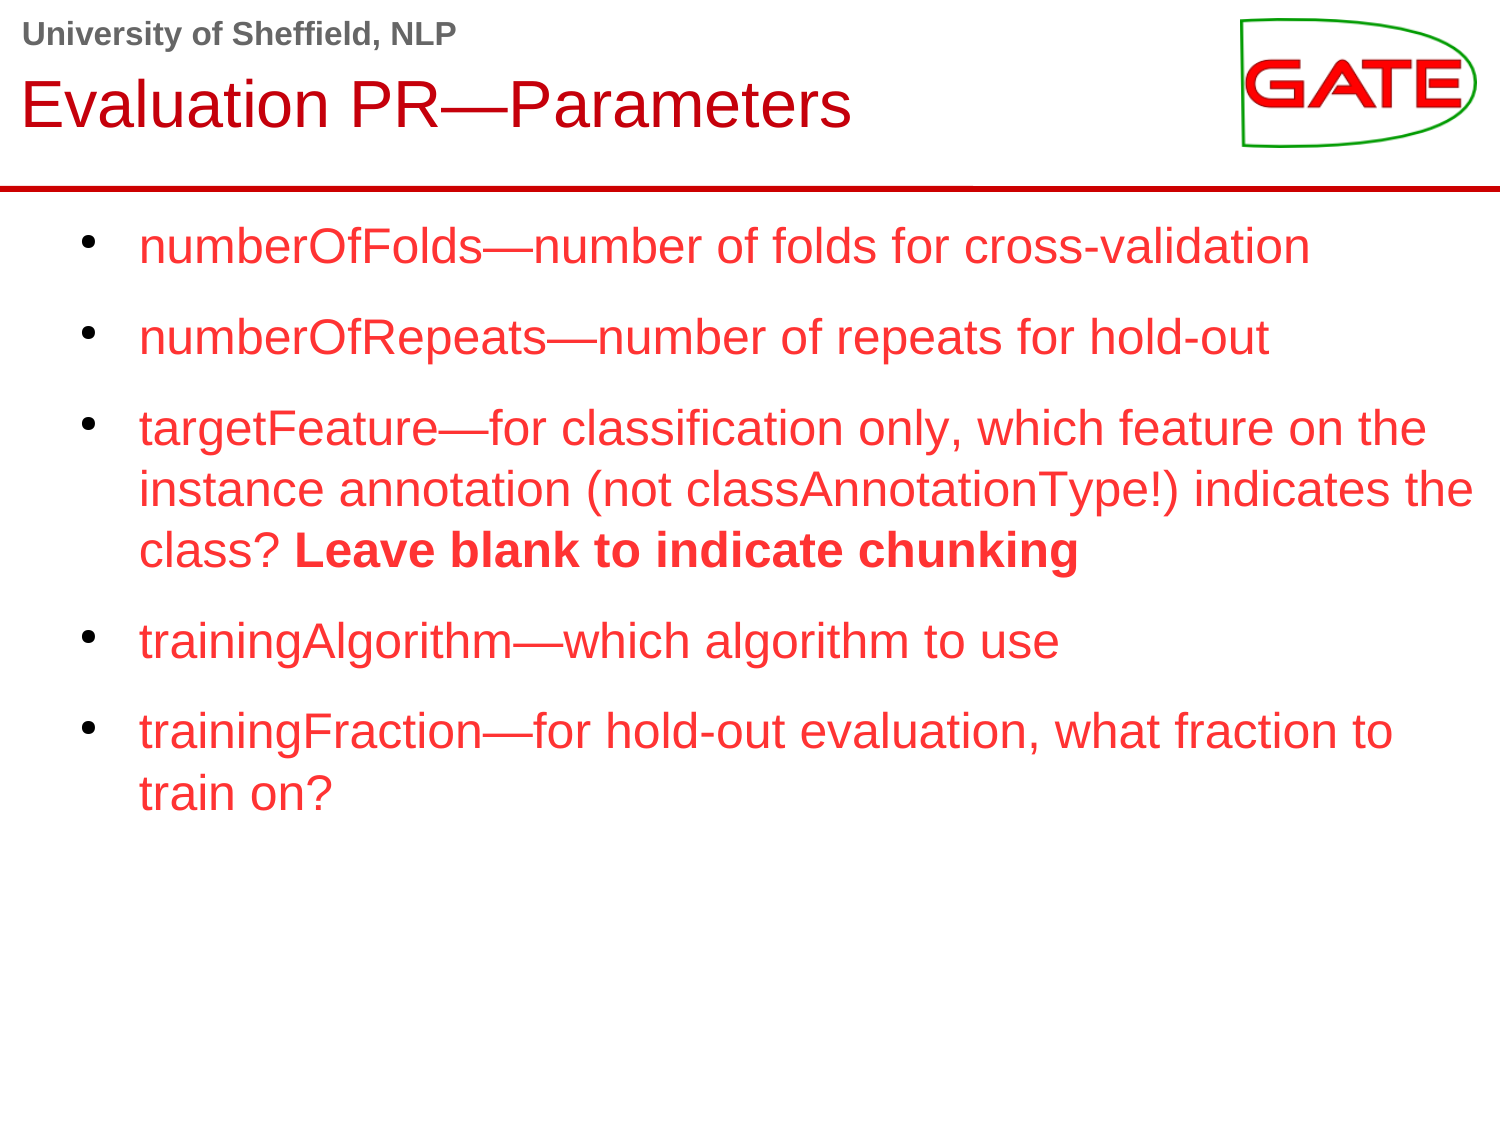

# Evaluation PR—Parameters
numberOfFolds—number of folds for cross-validation
numberOfRepeats—number of repeats for hold-out
targetFeature—for classification only, which feature on the instance annotation (not classAnnotationType!) indicates the class? Leave blank to indicate chunking
trainingAlgorithm—which algorithm to use
trainingFraction—for hold-out evaluation, what fraction to train on?